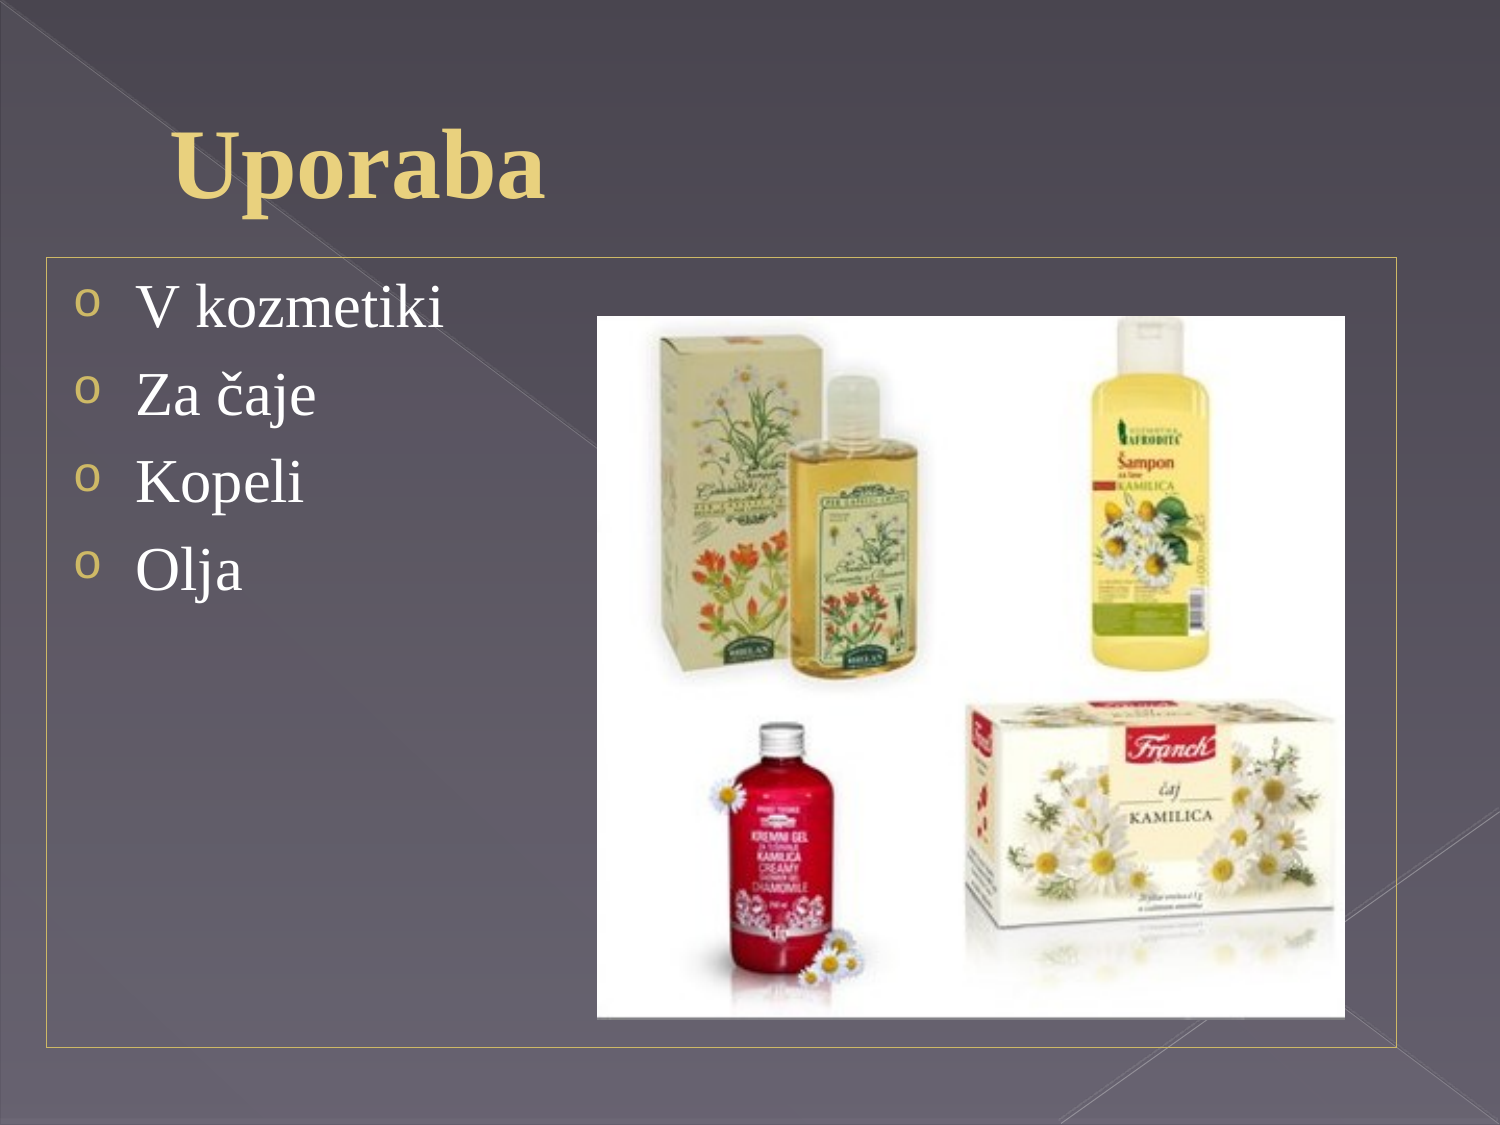

# Uporaba
V kozmetiki
Za čaje
Kopeli
Olja